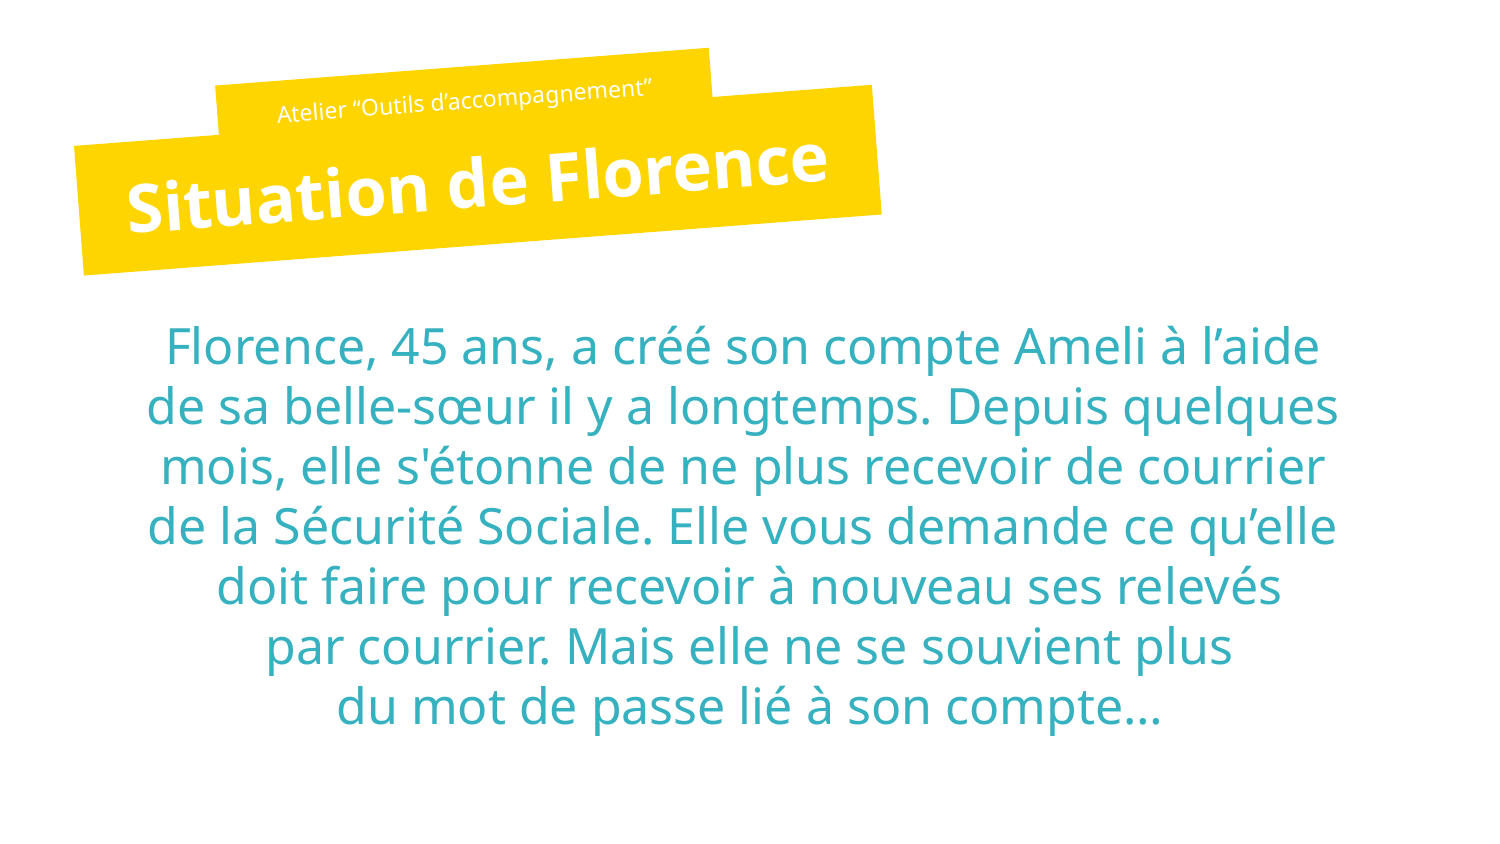

Atelier “Outils d’accompagnement”
Situation de Florence
Florence, 45 ans, a créé son compte Ameli à l’aide
de sa belle-sœur il y a longtemps. Depuis quelques
mois, elle s'étonne de ne plus recevoir de courrier
de la Sécurité Sociale. Elle vous demande ce qu’elle
doit faire pour recevoir à nouveau ses relevés
 par courrier. Mais elle ne se souvient plus
du mot de passe lié à son compte…